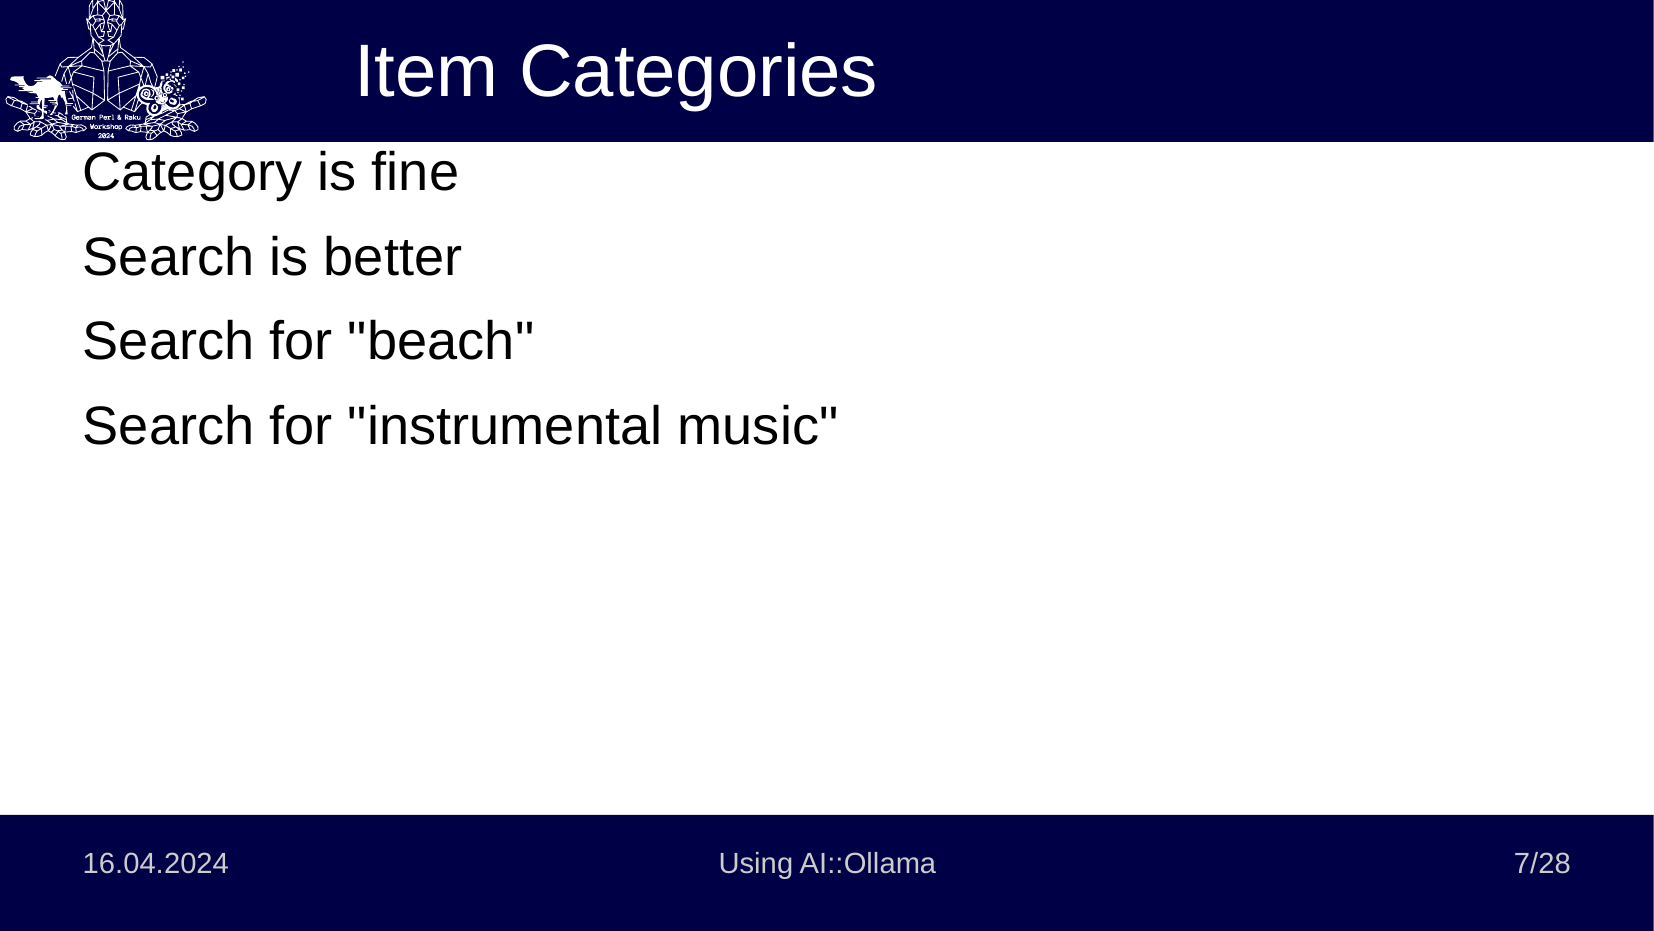

# Item Categories
Category is fine
Search is better
Search for "beach"
Search for "instrumental music"
08. März 2019
7